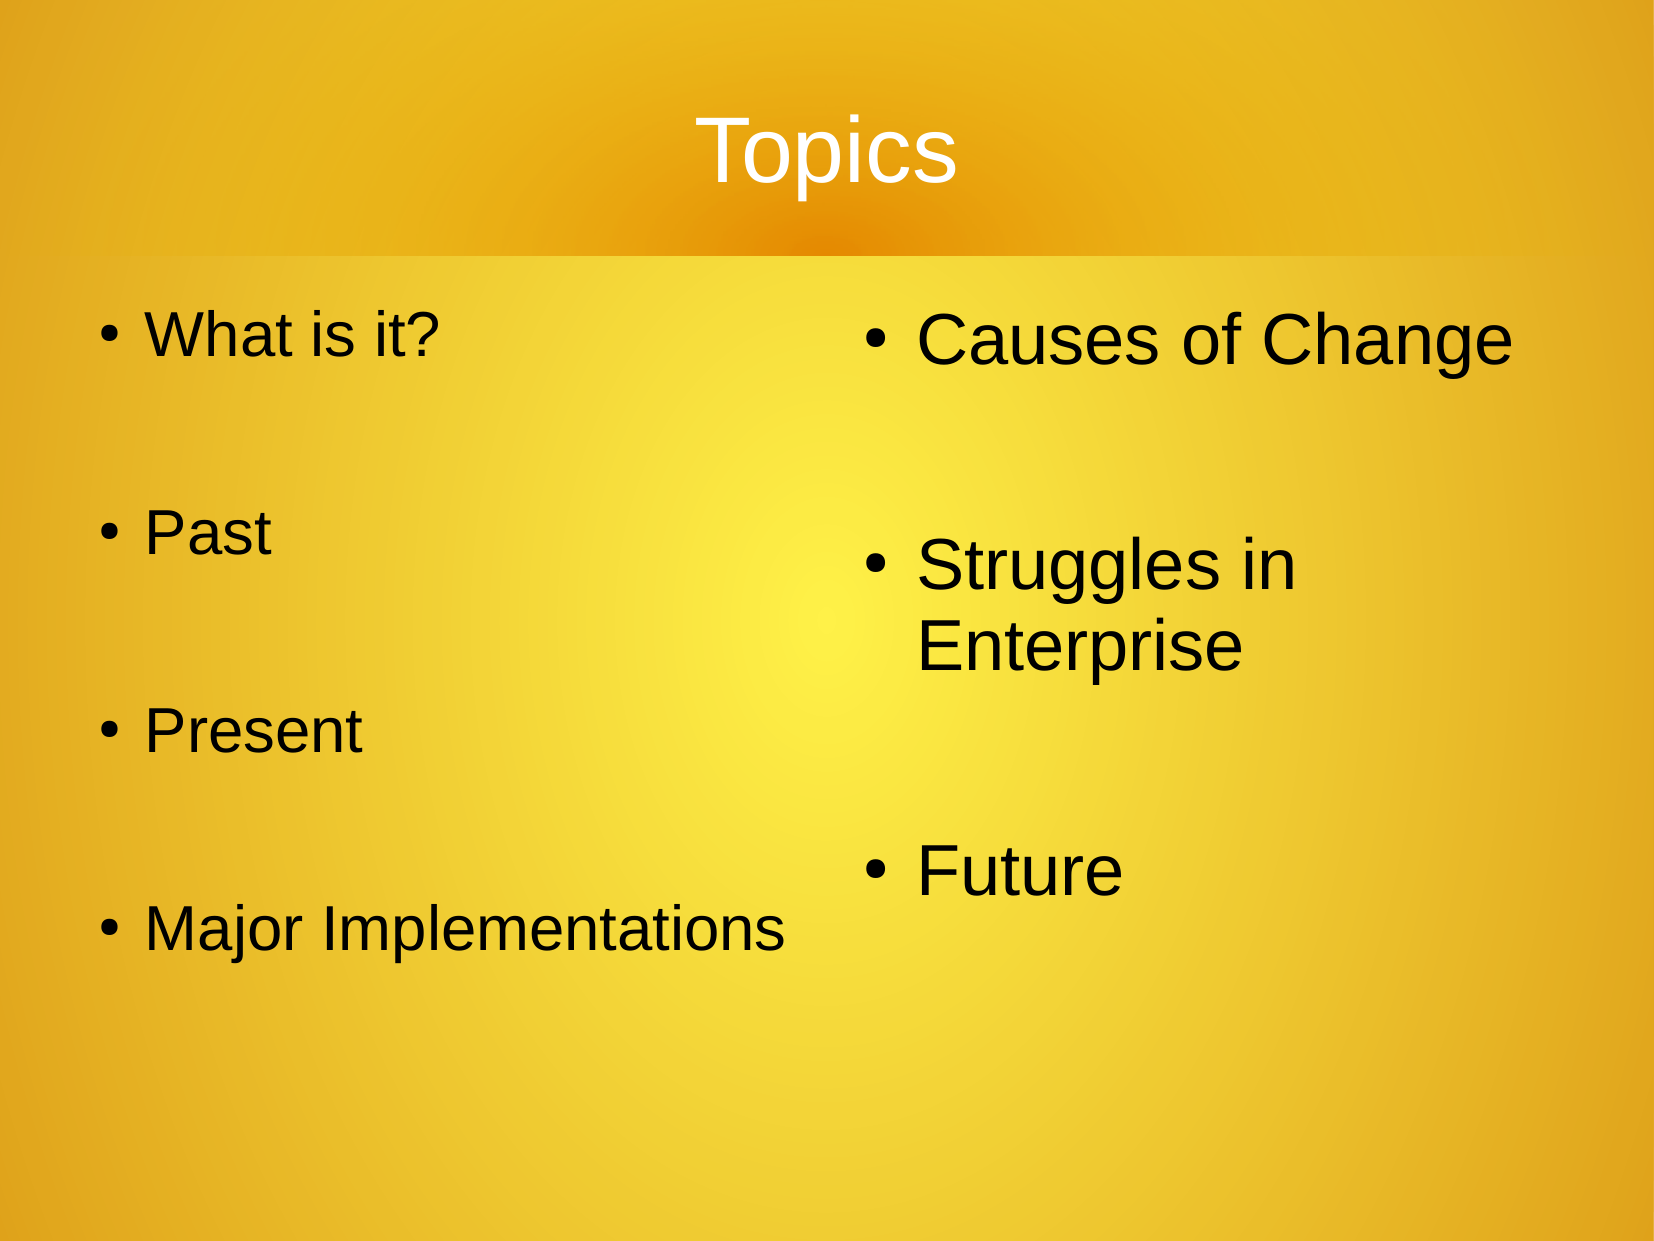

# Topics
What is it?
Past
Present
Major Implementations
Causes of Change
Struggles in Enterprise
Future